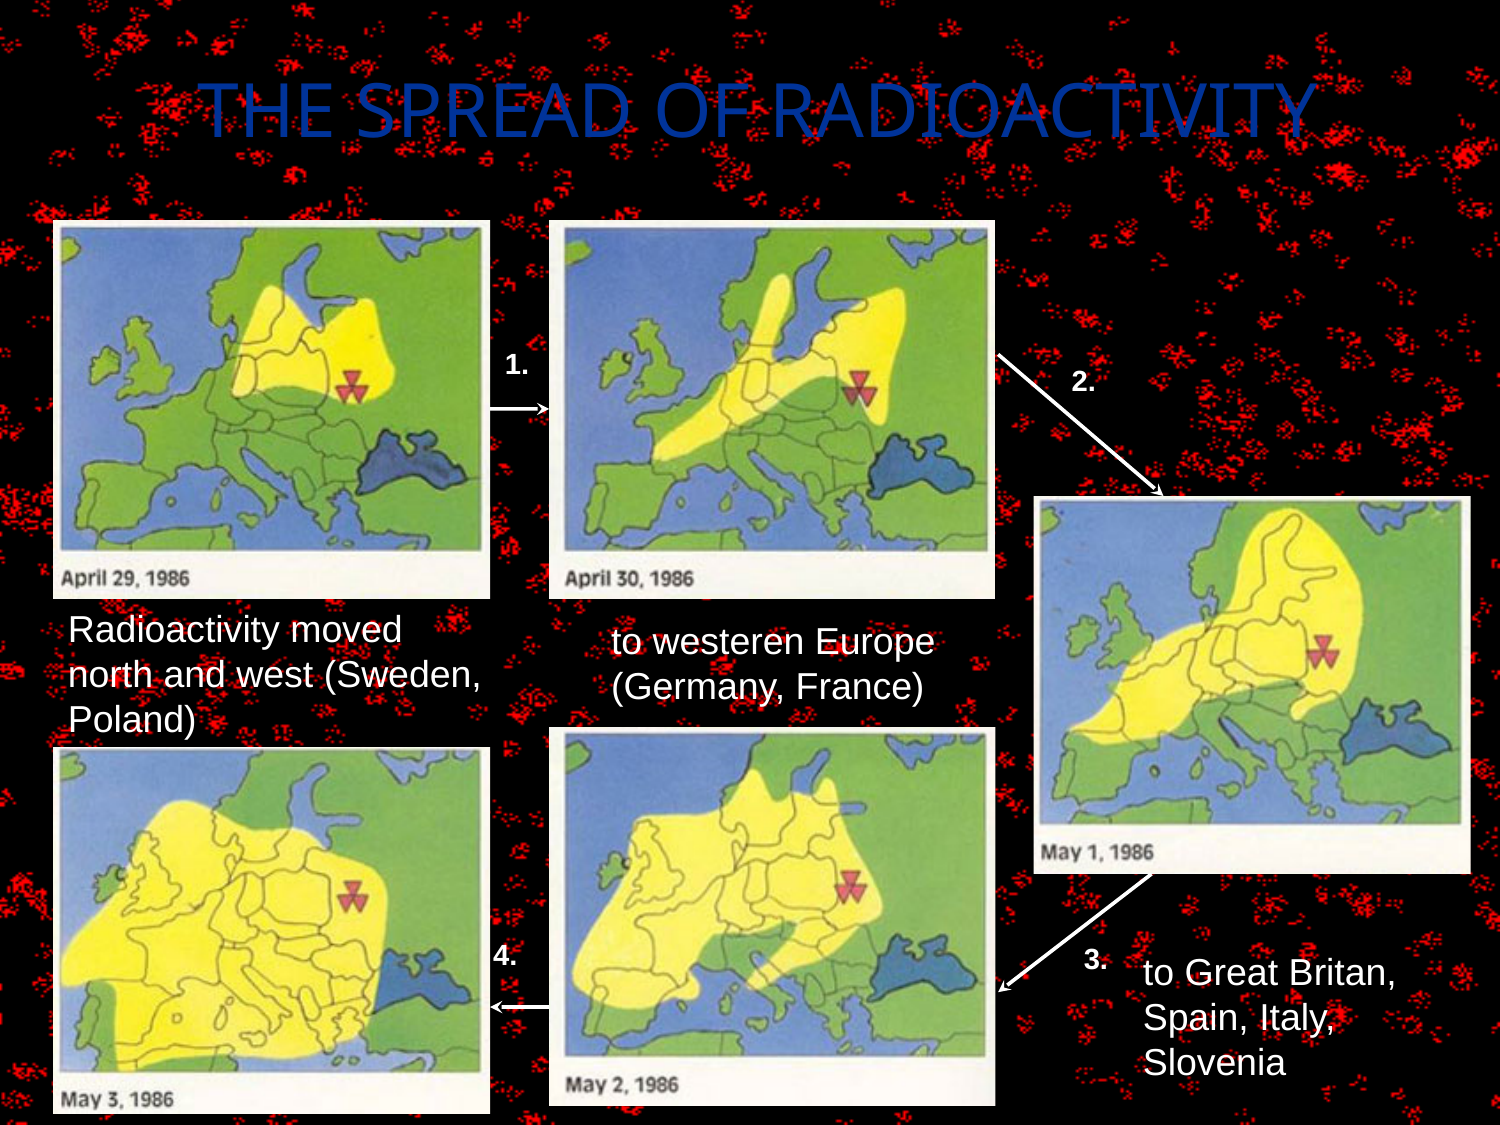

THE SPREAD OF RADIOACTIVITY
1.
2.
Radioactivity moved north and west (Sweden, Poland)
to westeren Europe (Germany, France)
4.
3.
to Great Britan, Spain, Italy, Slovenia